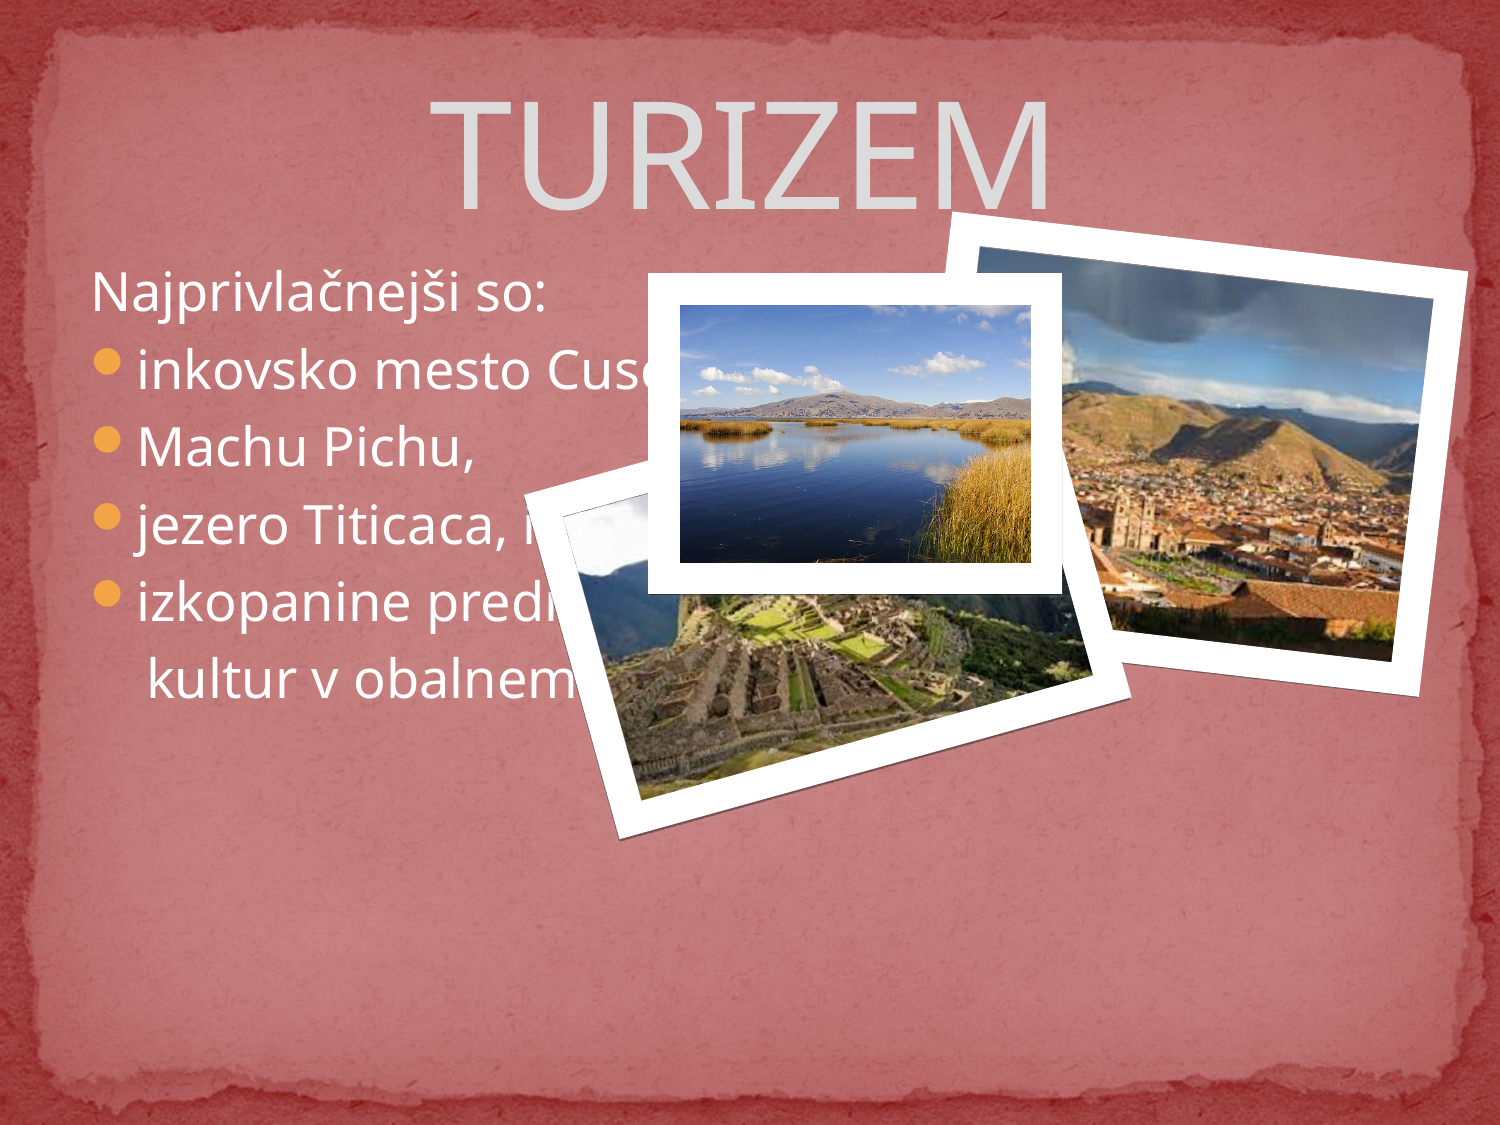

TURIZEM
# Najprivlačnejši so:
inkovsko mesto Cusco,
Machu Pichu,
jezero Titicaca, in
izkopanine predinkovskih
 kultur v obalnem pasu.